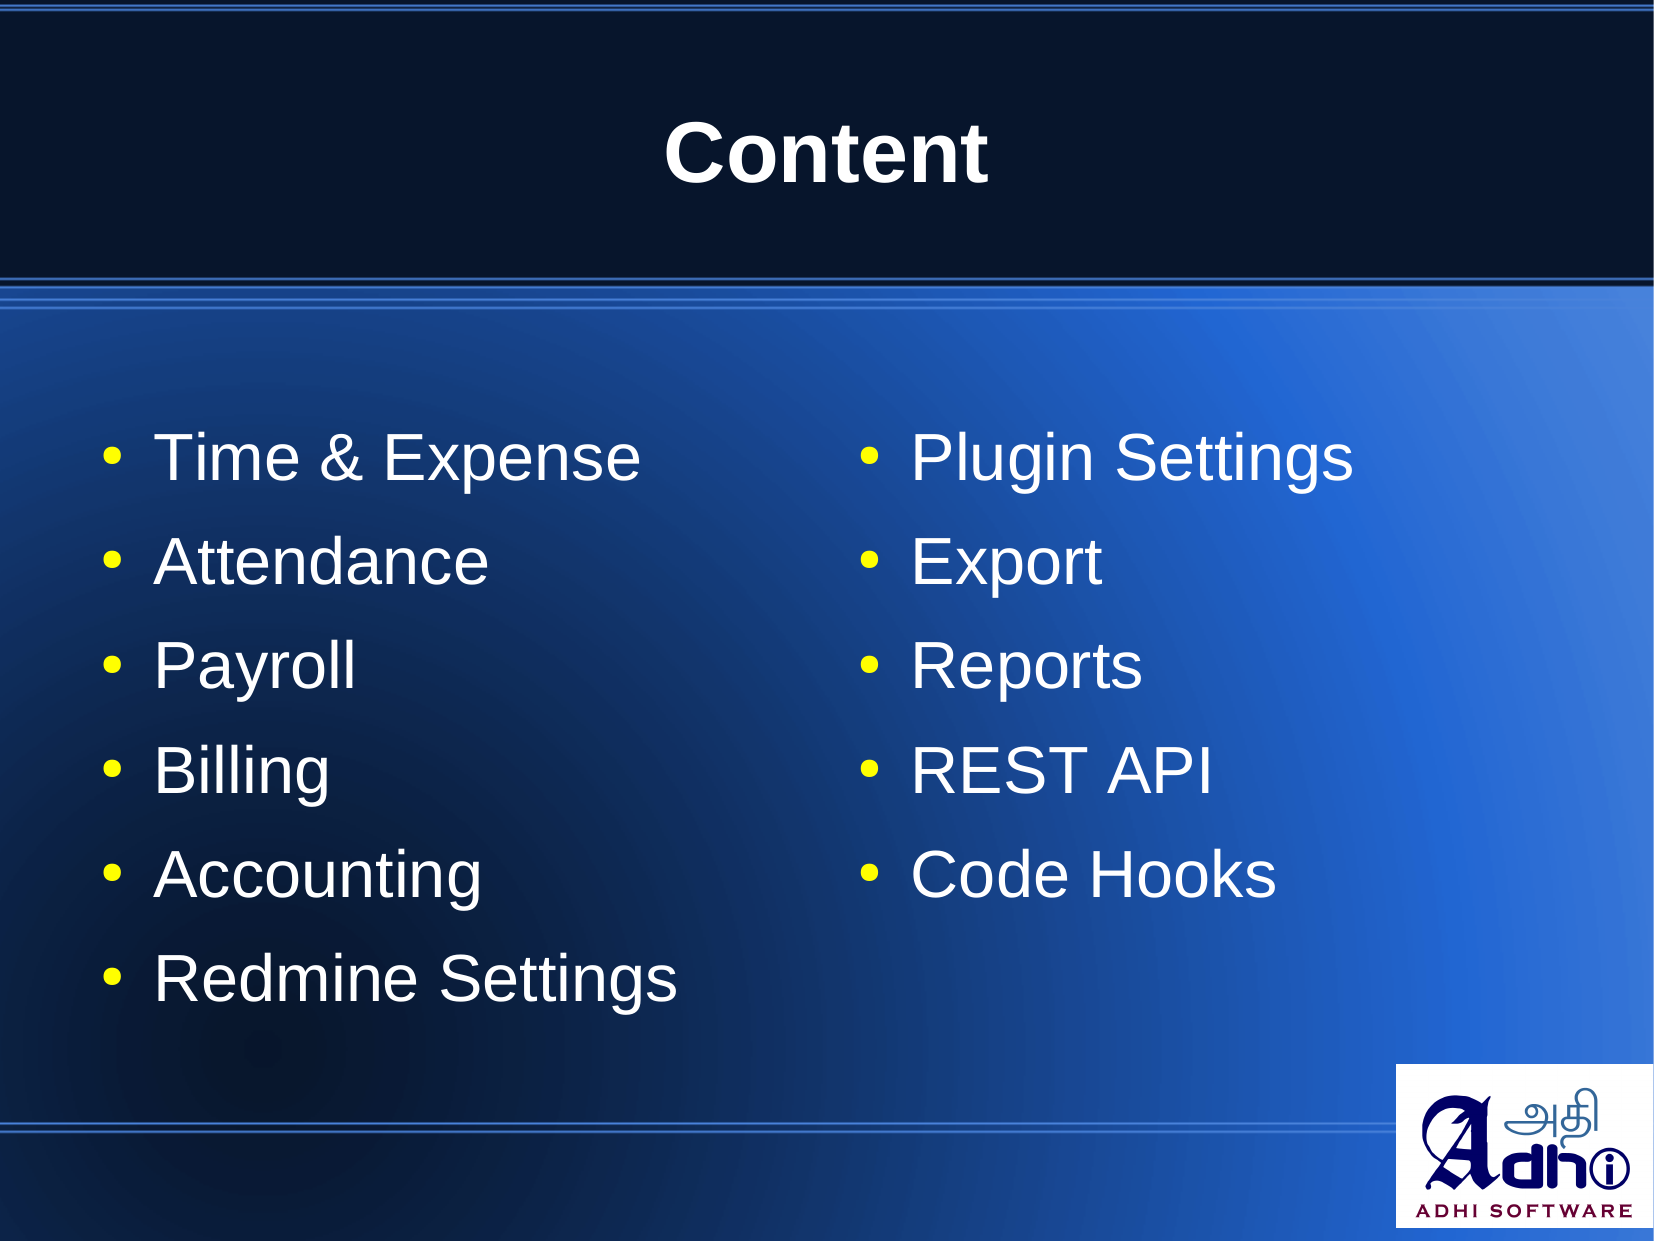

# Content
Time & Expense
Attendance
Payroll
Billing
Accounting
Redmine Settings
Plugin Settings
Export
Reports
REST API
Code Hooks